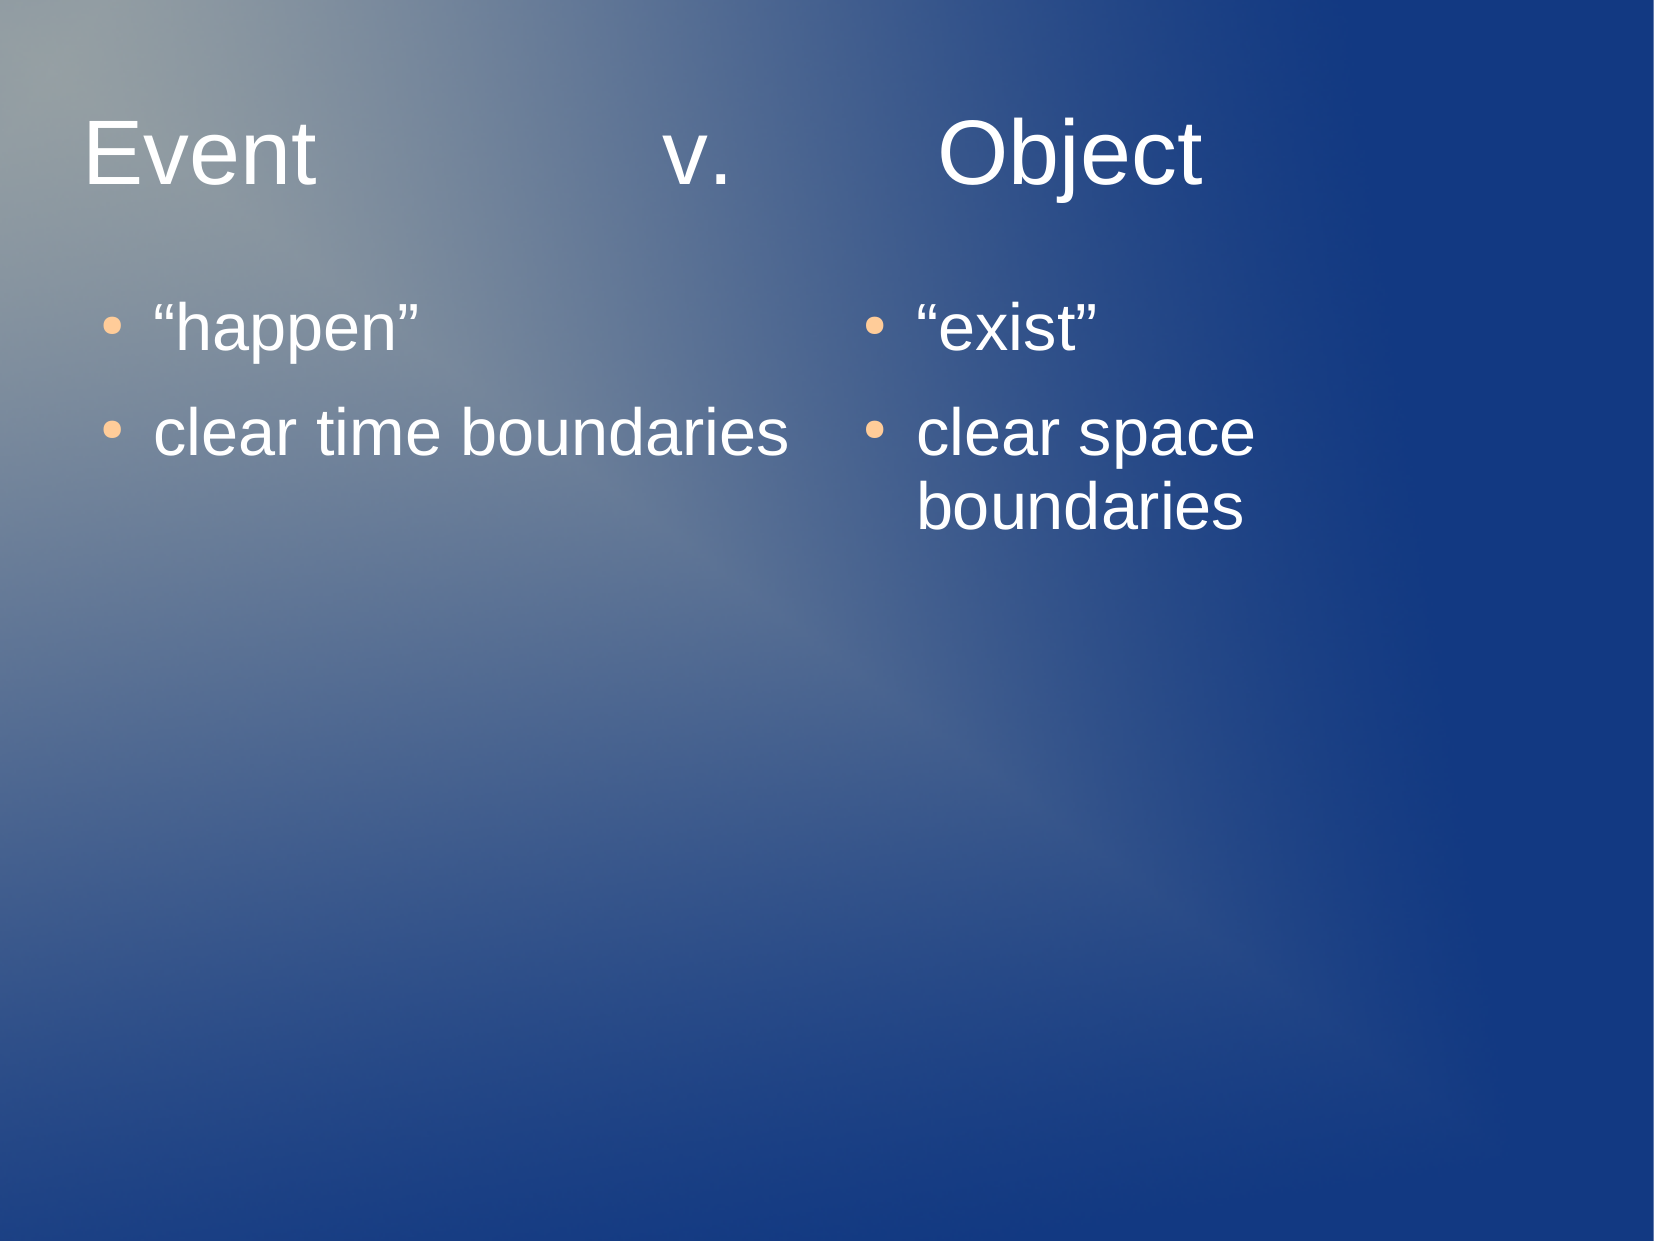

# Event	 v. Object
“happen”
clear time boundaries
“exist”
clear space boundaries